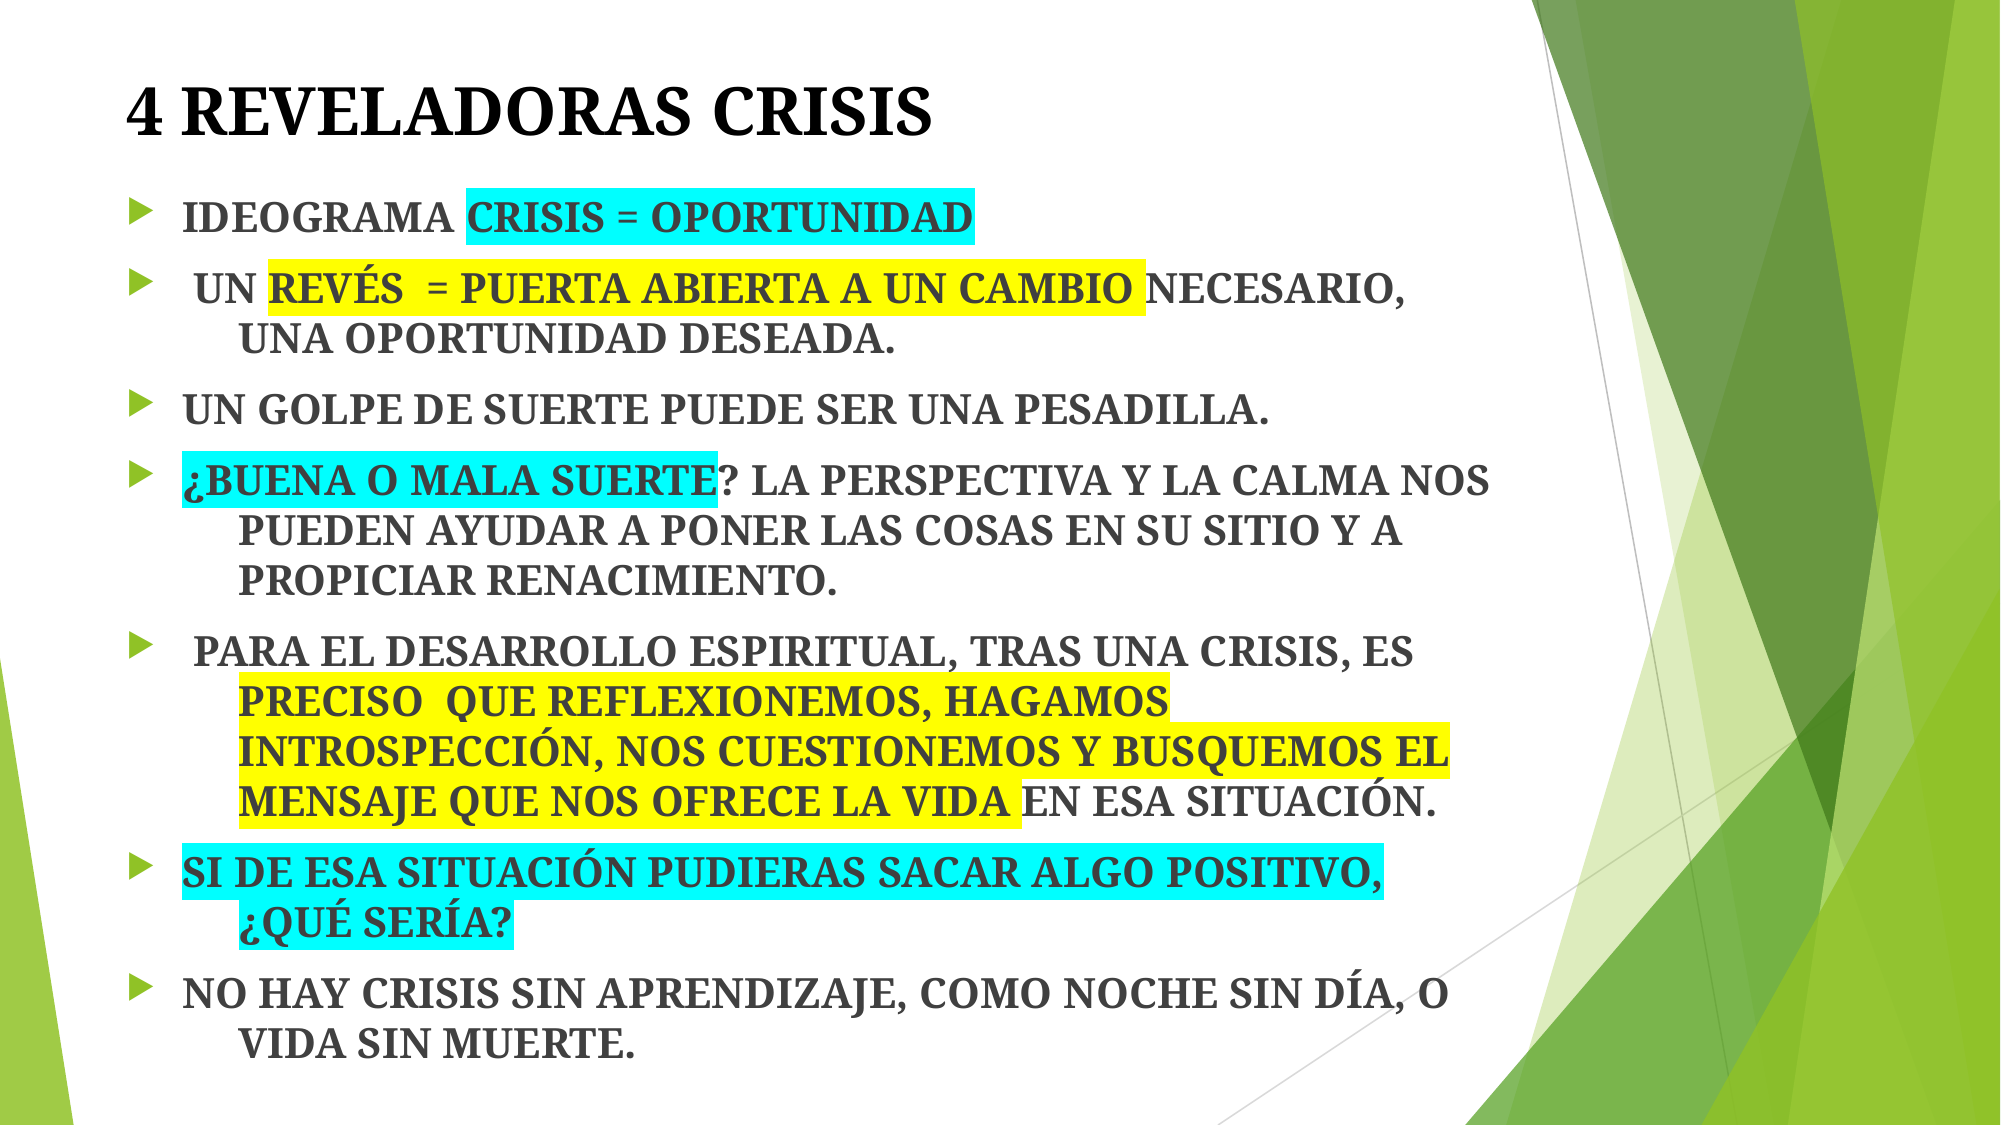

# 4 REVELADORAS CRISIS
IDEOGRAMA CRISIS = OPORTUNIDAD
 UN REVÉS = PUERTA ABIERTA A UN CAMBIO NECESARIO, UNA OPORTUNIDAD DESEADA.
UN GOLPE DE SUERTE PUEDE SER UNA PESADILLA.
¿BUENA O MALA SUERTE? LA PERSPECTIVA Y LA CALMA NOS PUEDEN AYUDAR A PONER LAS COSAS EN SU SITIO Y A PROPICIAR RENACIMIENTO.
 PARA EL DESARROLLO ESPIRITUAL, TRAS UNA CRISIS, ES PRECISO QUE REFLEXIONEMOS, HAGAMOS INTROSPECCIÓN, NOS CUESTIONEMOS Y BUSQUEMOS EL MENSAJE QUE NOS OFRECE LA VIDA EN ESA SITUACIÓN.
SI DE ESA SITUACIÓN PUDIERAS SACAR ALGO POSITIVO, ¿QUÉ SERÍA?
NO HAY CRISIS SIN APRENDIZAJE, COMO NOCHE SIN DÍA, O VIDA SIN MUERTE.